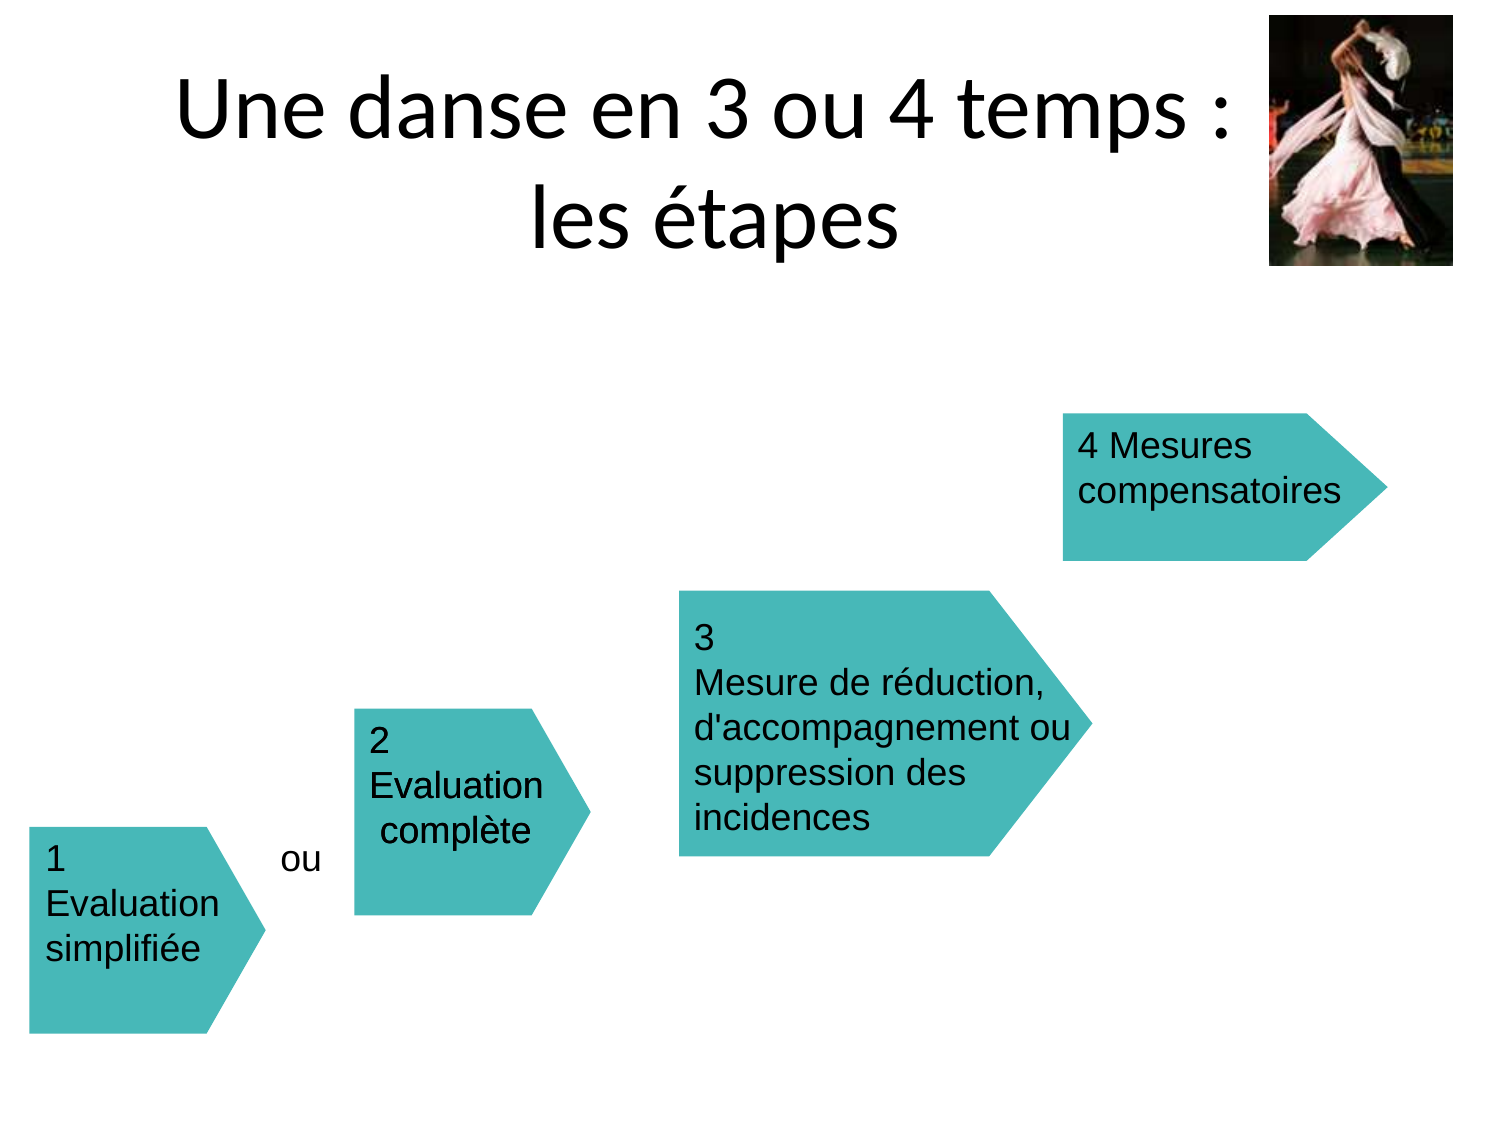

Une danse en 3 ou 4 temps :
les étapes
4 Mesures compensatoires
3
Mesure de réduction,
d'accompagnement ou
suppression des incidences
2
Evaluation
 complète
2
Evaluation
 complète
1
Evaluation
simplifiée
ou